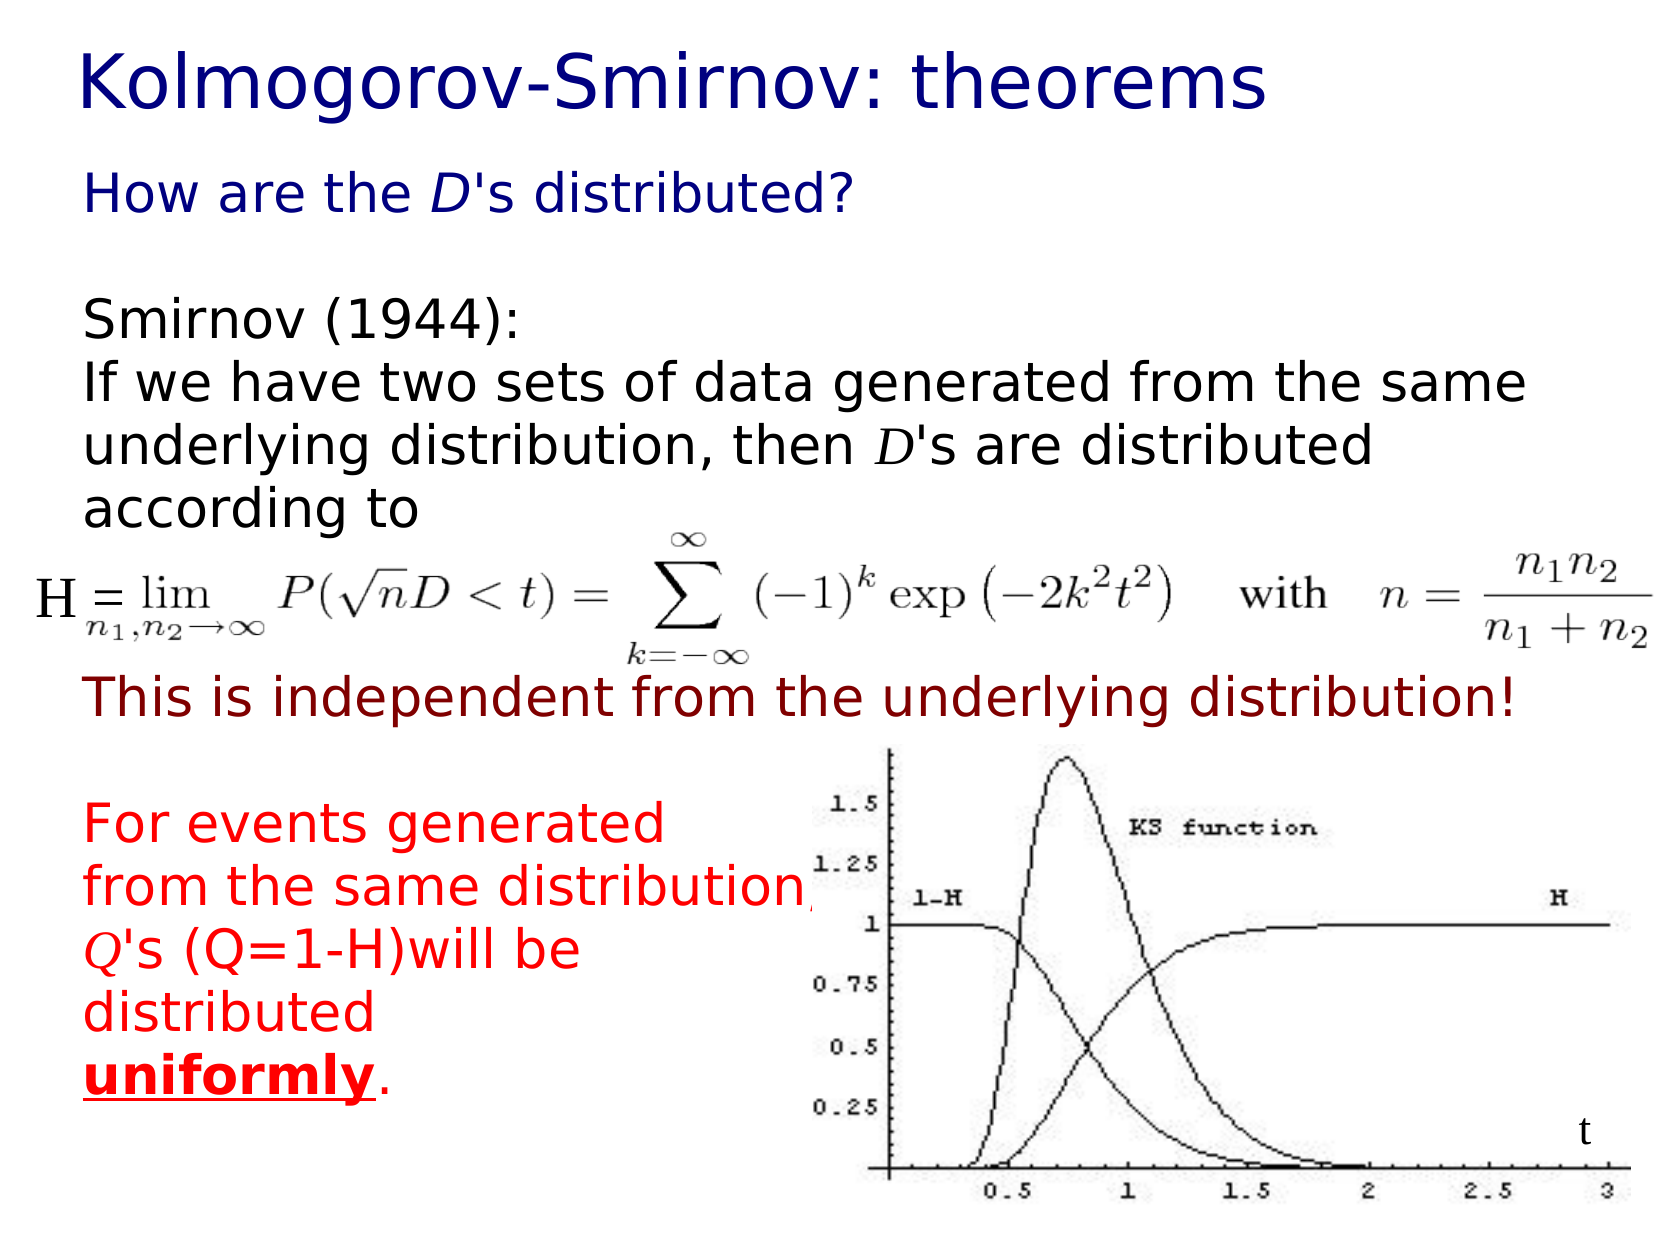

# Kolmogorov-Smirnov: theorems
How are the D's distributed?
Smirnov (1944):
If we have two sets of data generated from the same underlying distribution, then D's are distributed according to
This is independent from the underlying distribution!
For events generated
from the same distribution,
Q's (Q=1-H)will be
distributed
uniformly.
9